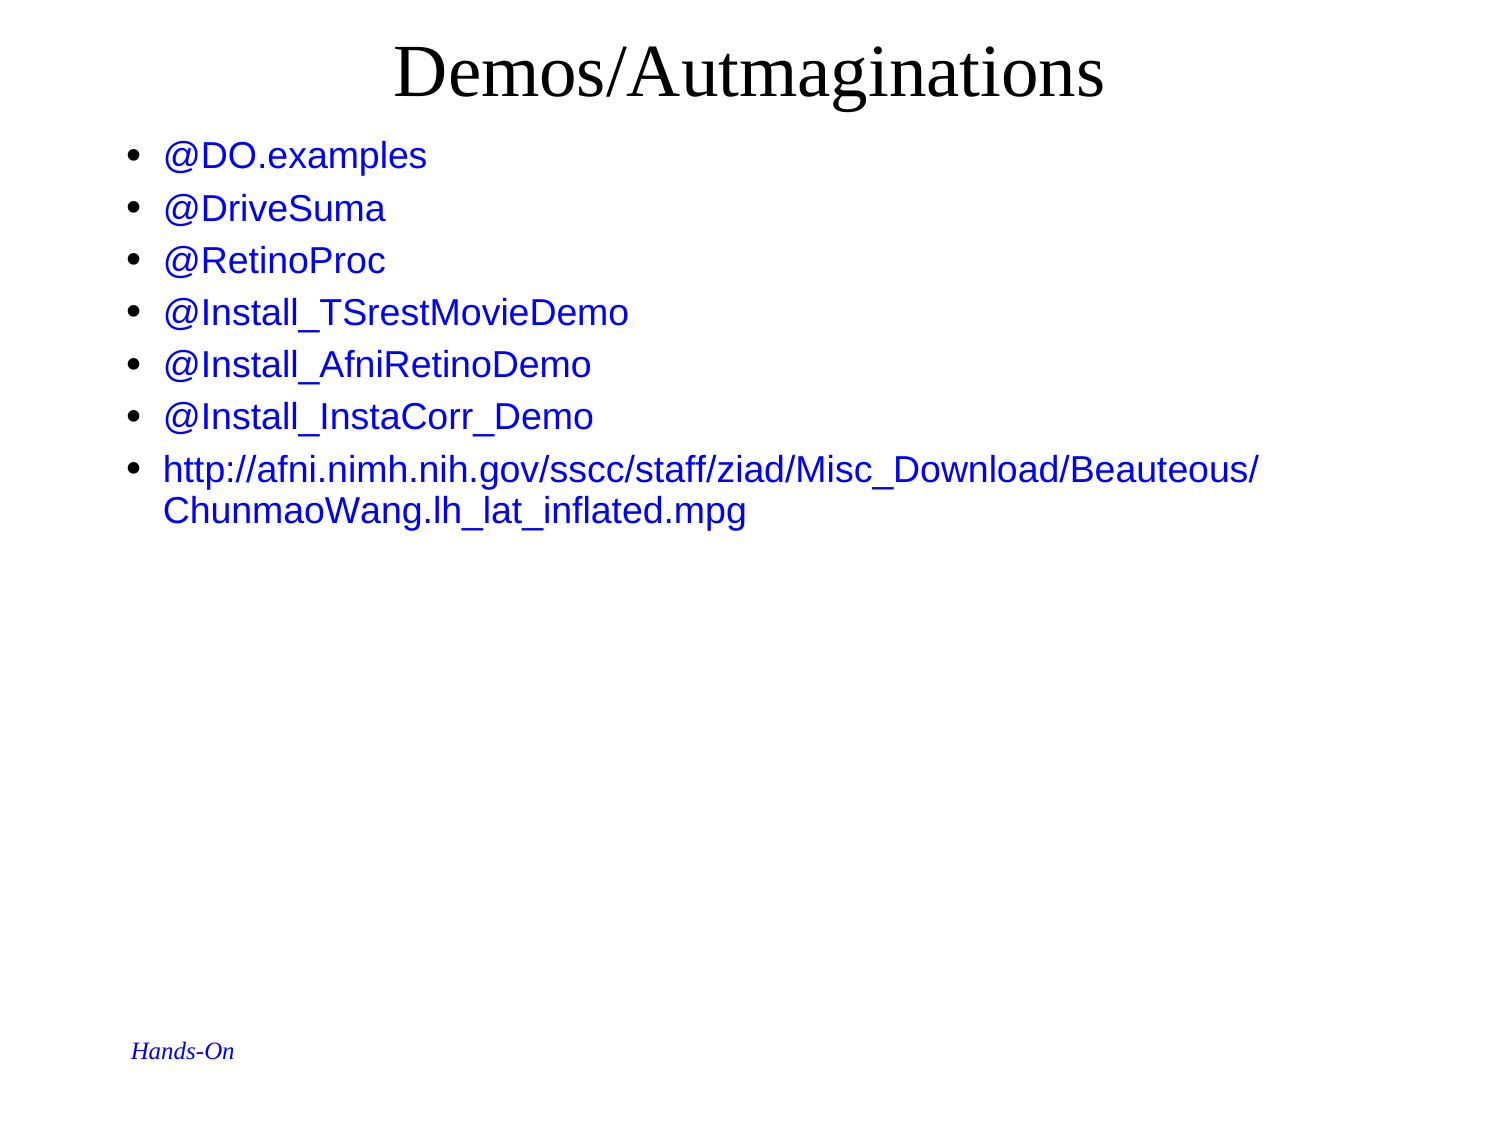

# Demos/Autmaginations
@DO.examples
@DriveSuma
@RetinoProc
@Install_TSrestMovieDemo
@Install_AfniRetinoDemo
@Install_InstaCorr_Demo
http://afni.nimh.nih.gov/sscc/staff/ziad/Misc_Download/Beauteous/ChunmaoWang.lh_lat_inflated.mpg
Hands-On